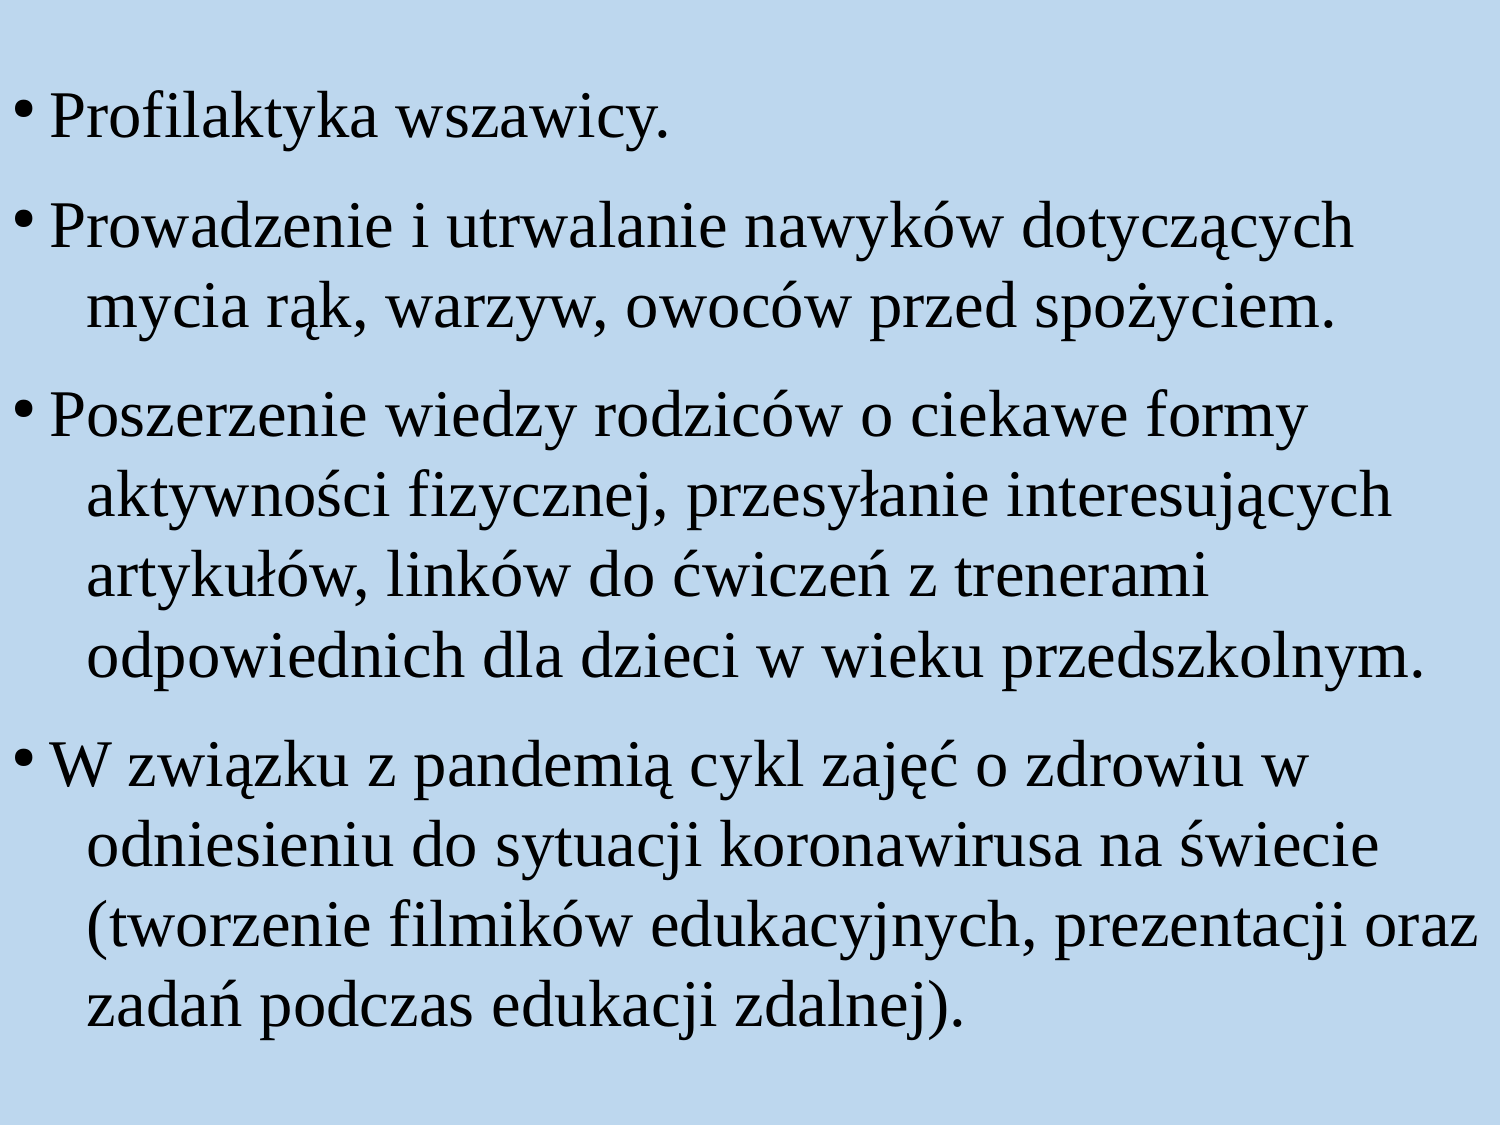

# Profilaktyka wszawicy.
Prowadzenie i utrwalanie nawyków dotyczących mycia rąk, warzyw, owoców przed spożyciem.
Poszerzenie wiedzy rodziców o ciekawe formy aktywności fizycznej, przesyłanie interesujących artykułów, linków do ćwiczeń z trenerami odpowiednich dla dzieci w wieku przedszkolnym.
W związku z pandemią cykl zajęć o zdrowiu w odniesieniu do sytuacji koronawirusa na świecie (tworzenie filmików edukacyjnych, prezentacji oraz zadań podczas edukacji zdalnej).